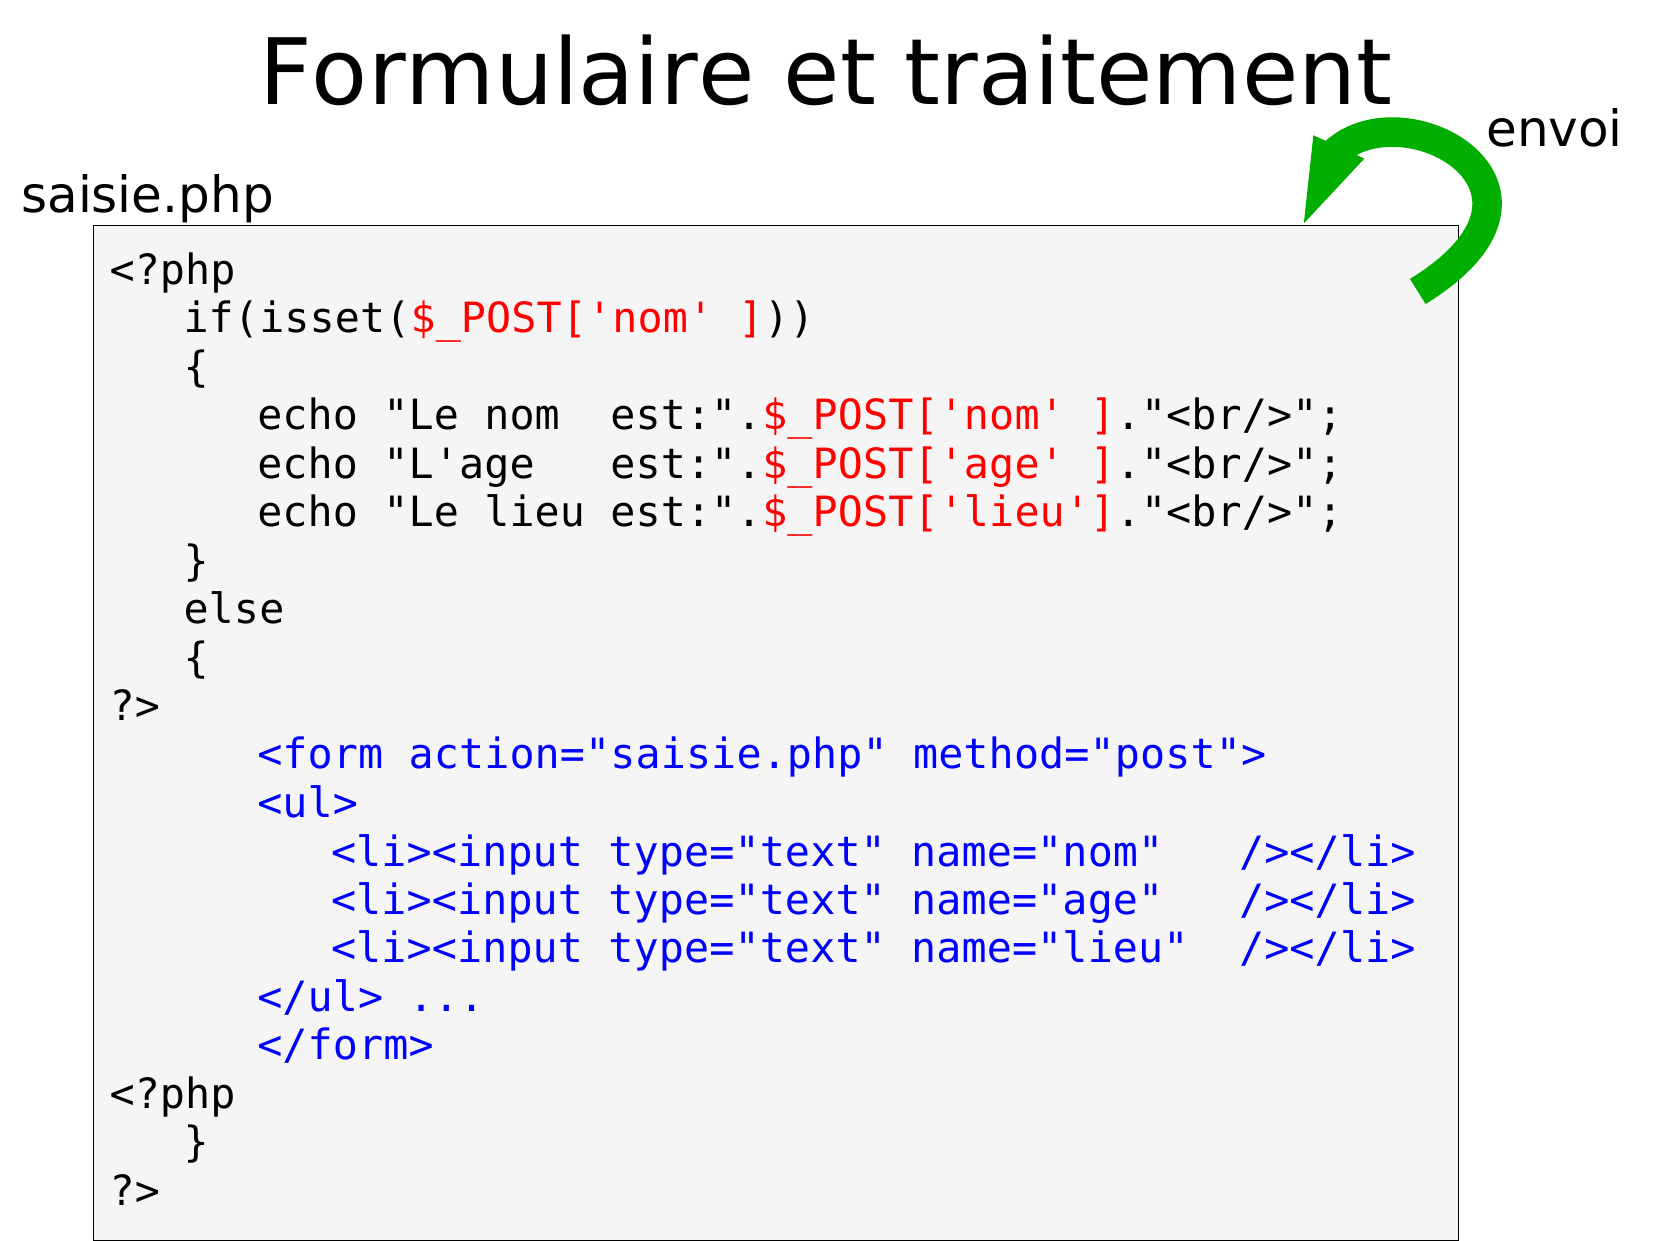

# Formulaire et traitement
envoi
saisie.php
<?php
	if(isset($_POST['nom' ]))
	{
		echo "Le nom est:".$_POST['nom' ]."<br/>";
		echo "L'age est:".$_POST['age' ]."<br/>";
	 	echo "Le lieu est:".$_POST['lieu']."<br/>";
	}
	else
	{
?>
		<form action="saisie.php" method="post">
		<ul>
			<li><input type="text" name="nom" /></li>
			<li><input type="text" name="age" /></li>
			<li><input type="text" name="lieu" /></li>
		</ul> ...
		</form>
<?php
	}
?>